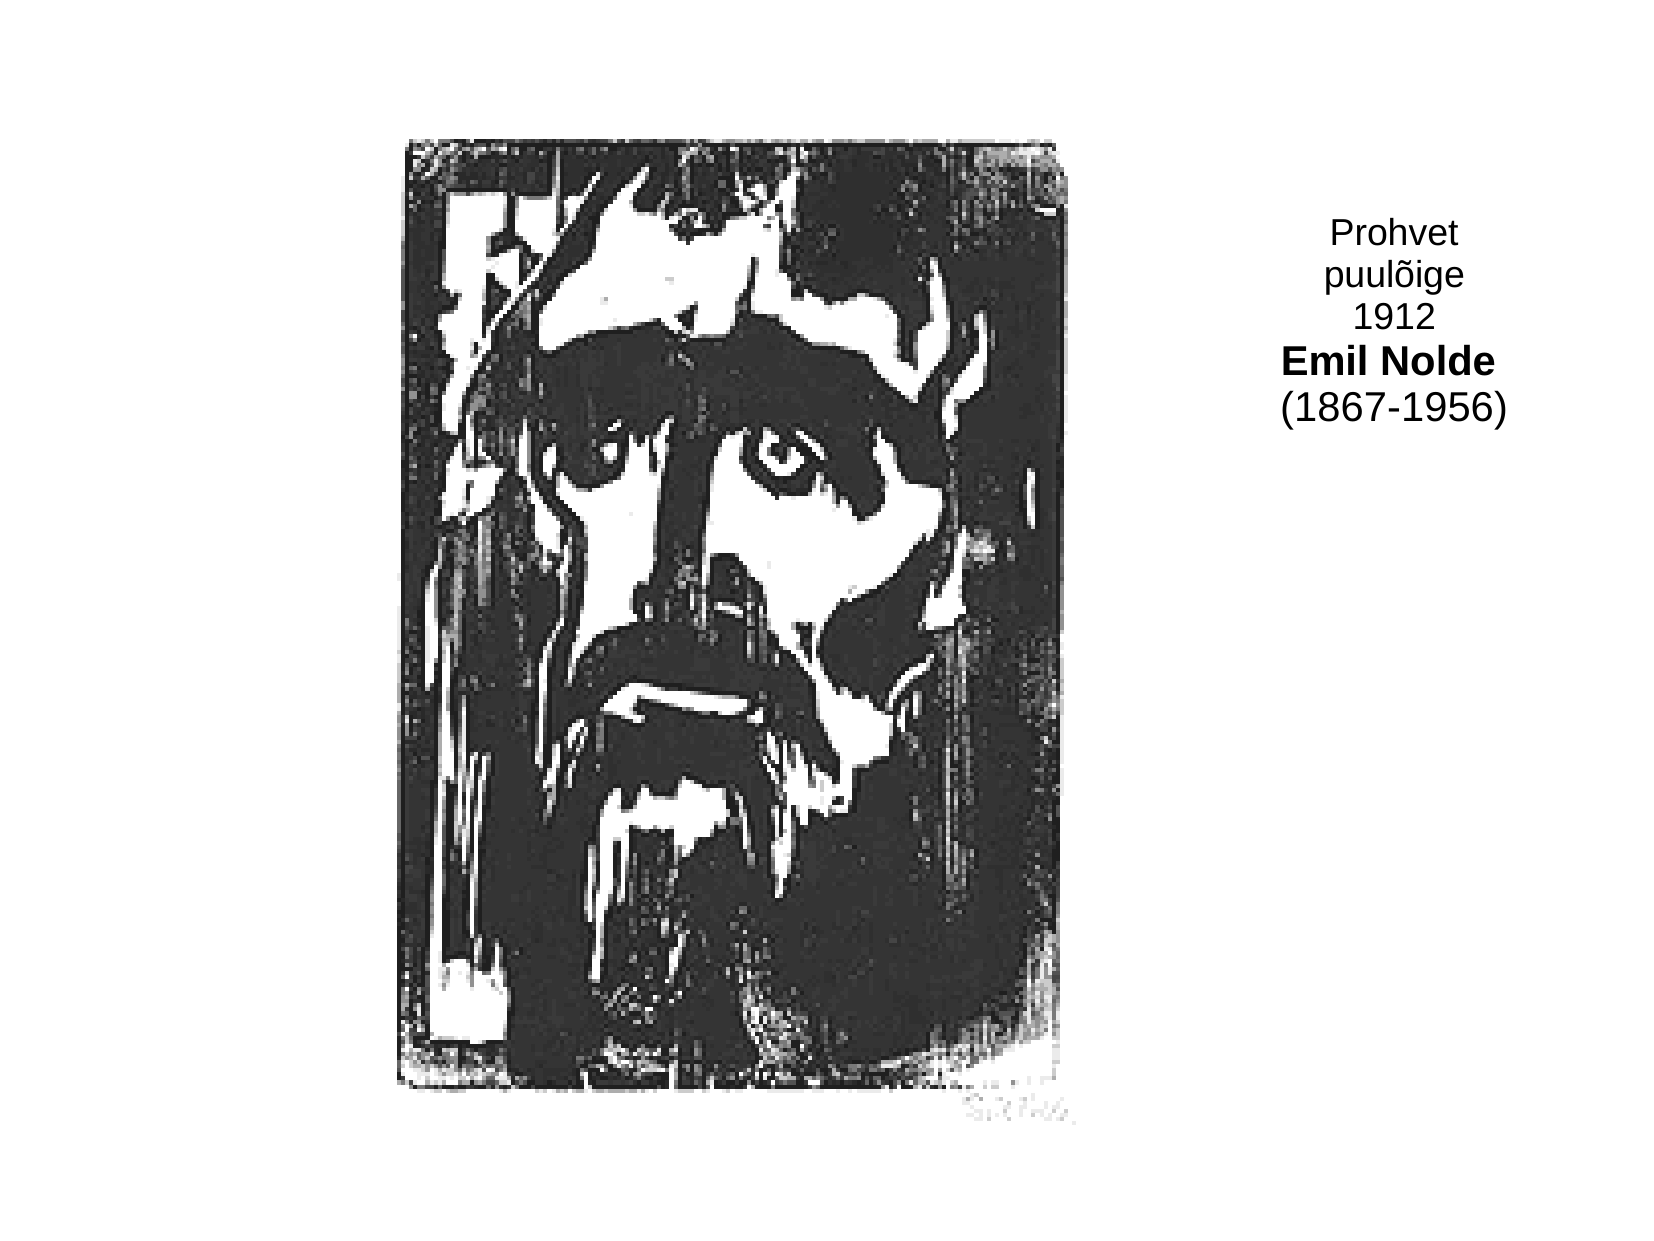

# Prohvet puulõige 1912 Emil Nolde (1867-1956)